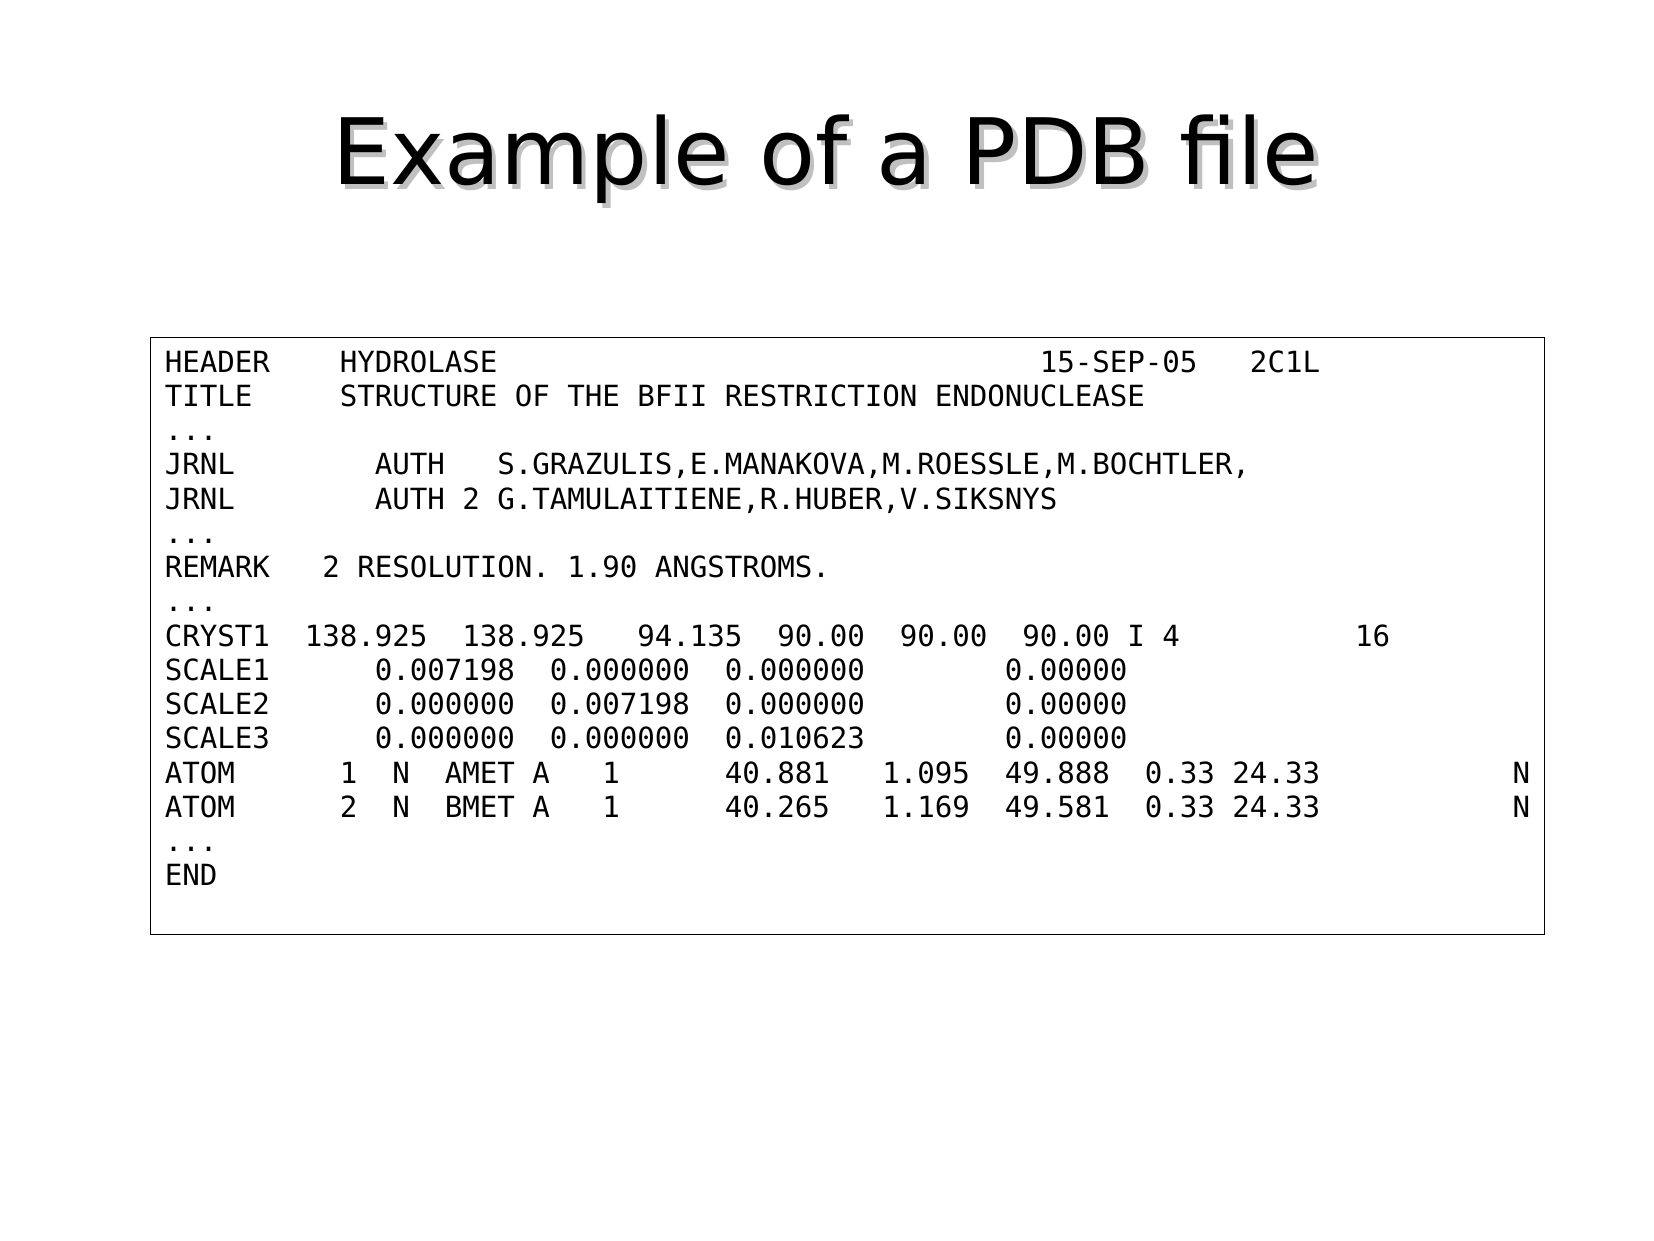

# Example of a PDB file
HEADER HYDROLASE 15-SEP-05 2C1L
TITLE STRUCTURE OF THE BFII RESTRICTION ENDONUCLEASE
...
JRNL AUTH S.GRAZULIS,E.MANAKOVA,M.ROESSLE,M.BOCHTLER,
JRNL AUTH 2 G.TAMULAITIENE,R.HUBER,V.SIKSNYS
...
REMARK 2 RESOLUTION. 1.90 ANGSTROMS.
...
CRYST1 138.925 138.925 94.135 90.00 90.00 90.00 I 4 16
SCALE1 0.007198 0.000000 0.000000 0.00000
SCALE2 0.000000 0.007198 0.000000 0.00000
SCALE3 0.000000 0.000000 0.010623 0.00000
ATOM 1 N AMET A 1 40.881 1.095 49.888 0.33 24.33 N
ATOM 2 N BMET A 1 40.265 1.169 49.581 0.33 24.33 N
...
END